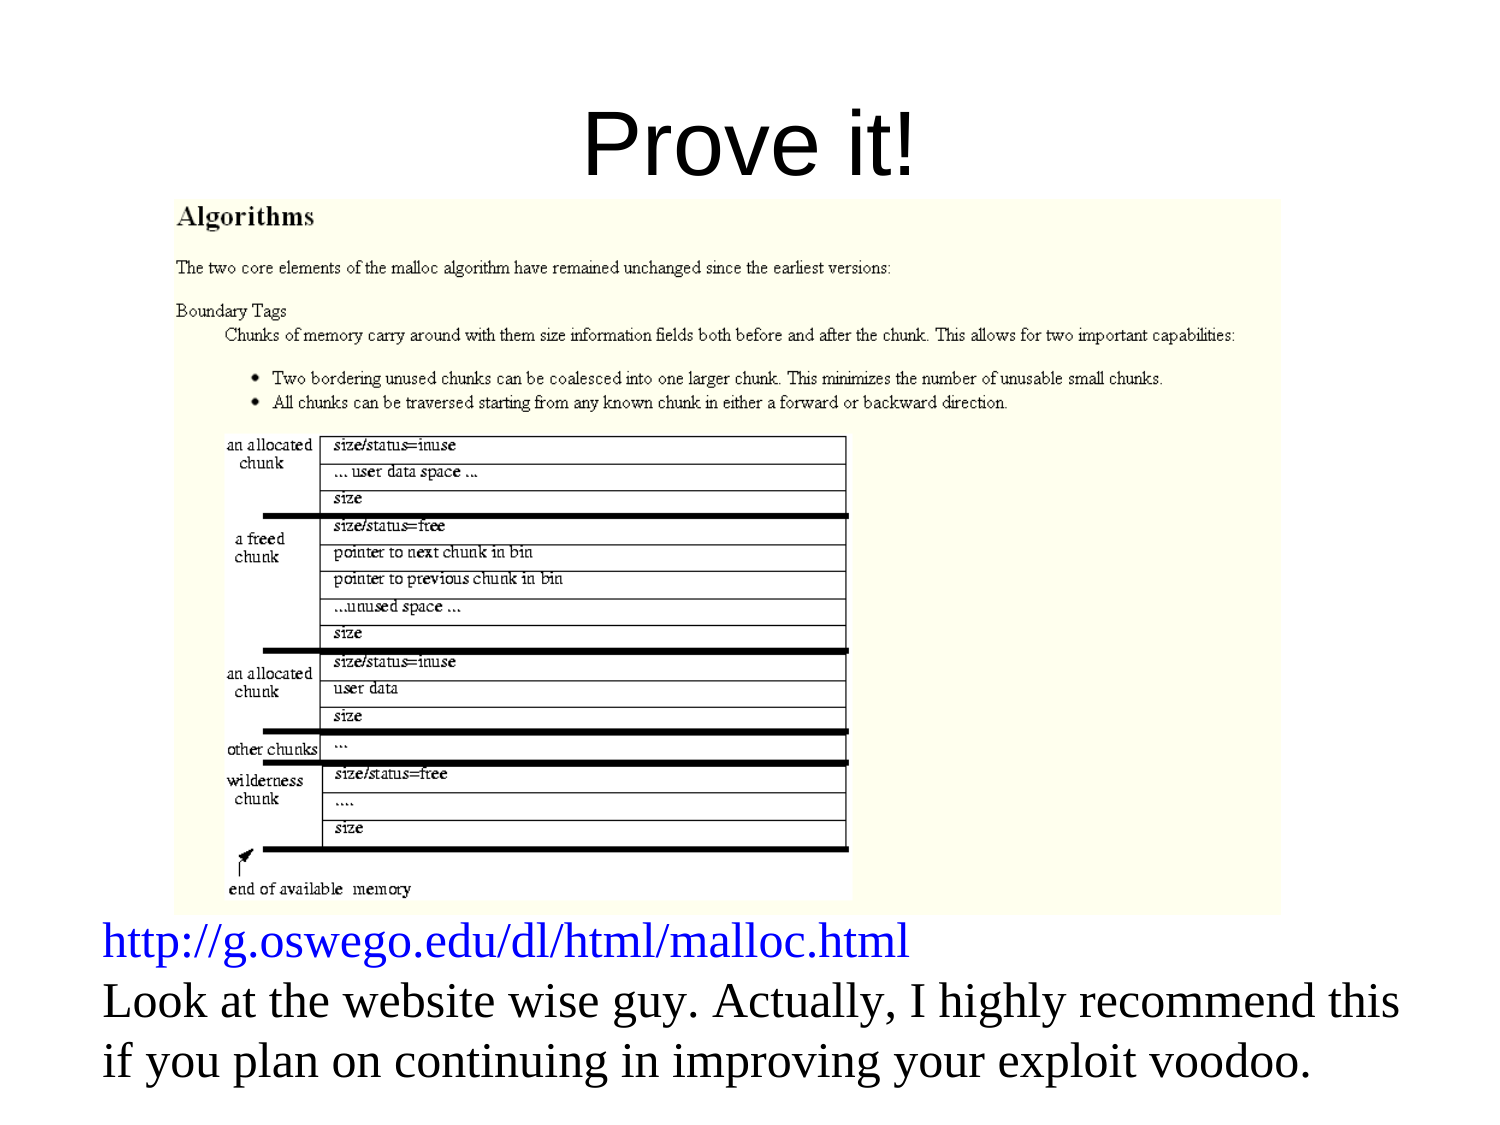

# Prove it!
http://g.oswego.edu/dl/html/malloc.html
Look at the website wise guy. Actually, I highly recommend this if you plan on continuing in improving your exploit voodoo.